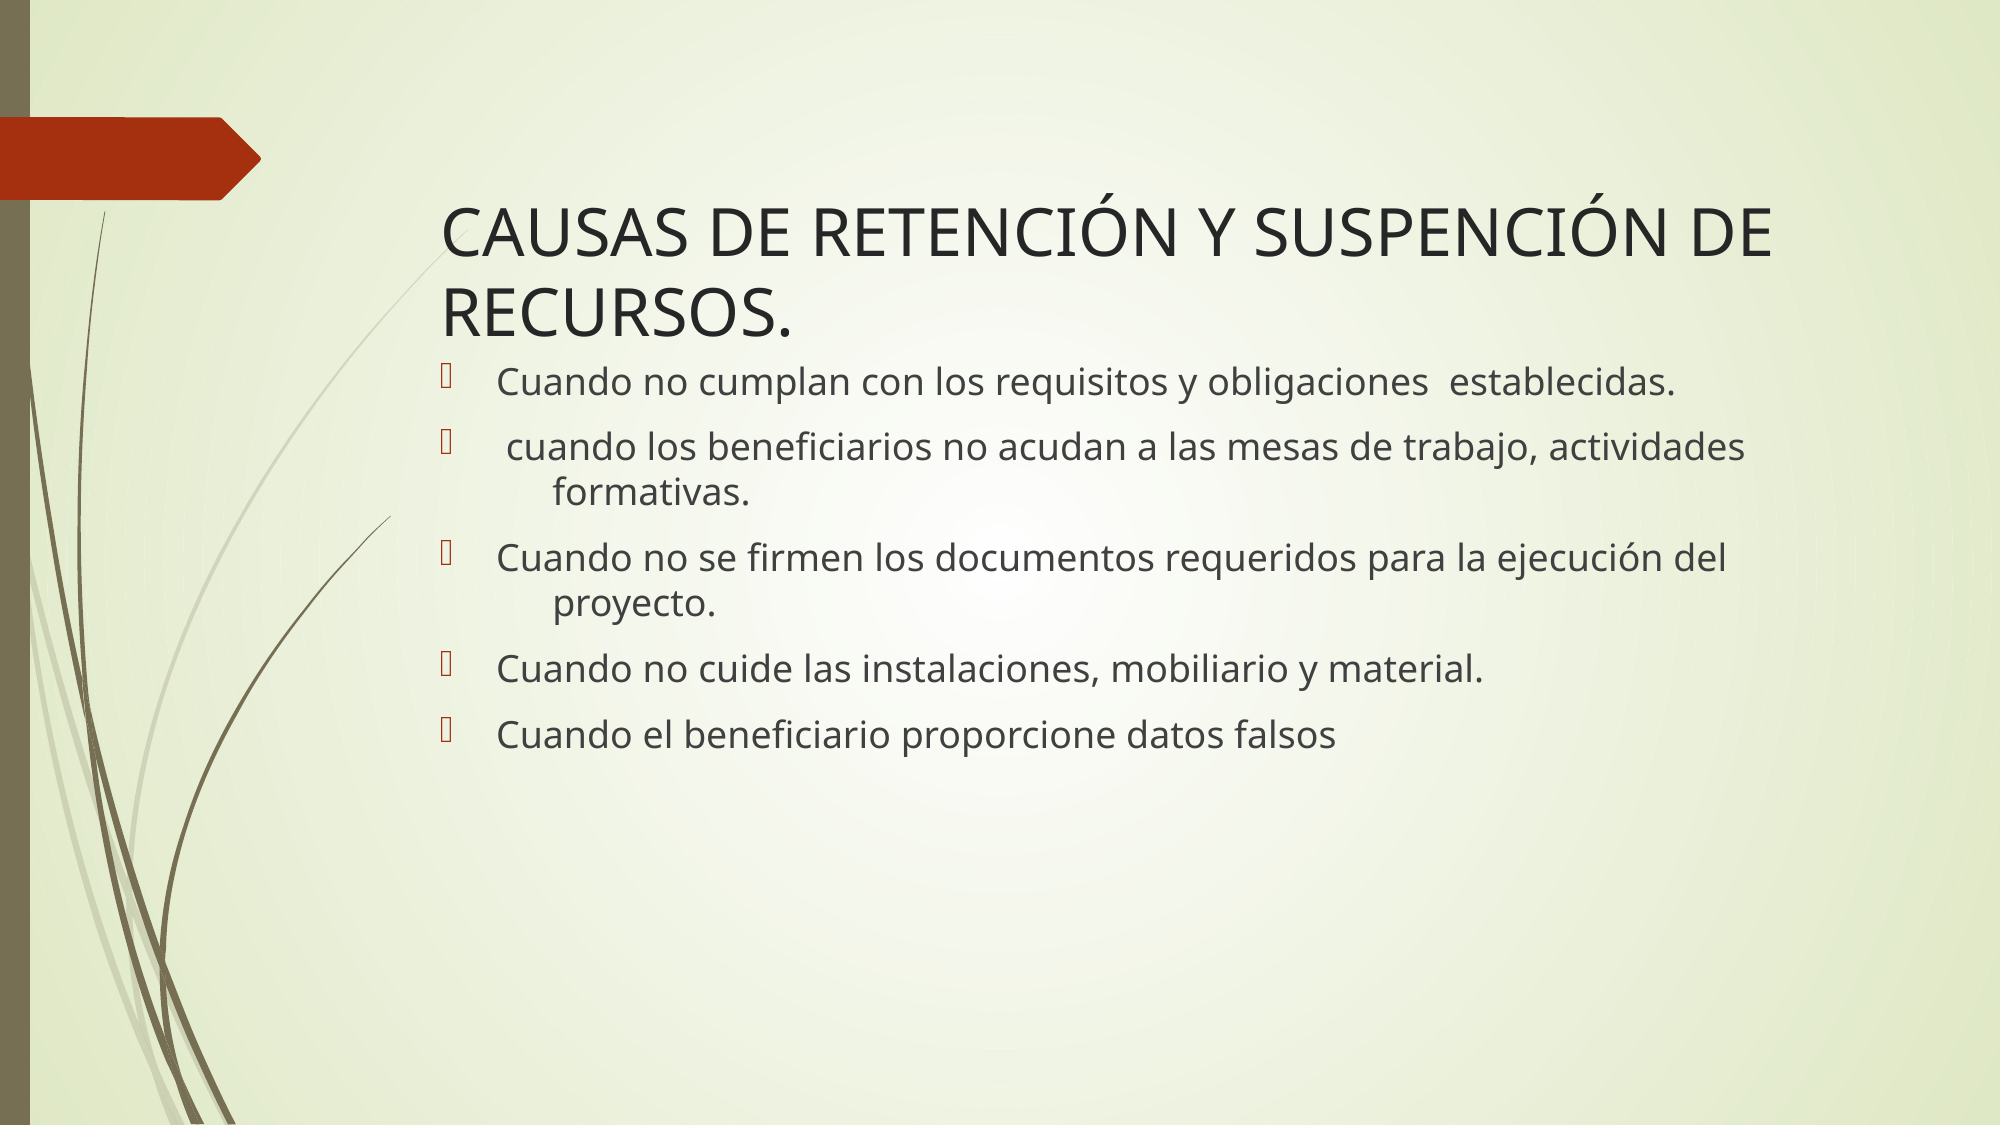

# CAUSAS DE RETENCIÓN Y SUSPENCIÓN DE RECURSOS.
Cuando no cumplan con los requisitos y obligaciones establecidas.
 cuando los beneficiarios no acudan a las mesas de trabajo, actividades formativas.
Cuando no se firmen los documentos requeridos para la ejecución del proyecto.
Cuando no cuide las instalaciones, mobiliario y material.
Cuando el beneficiario proporcione datos falsos